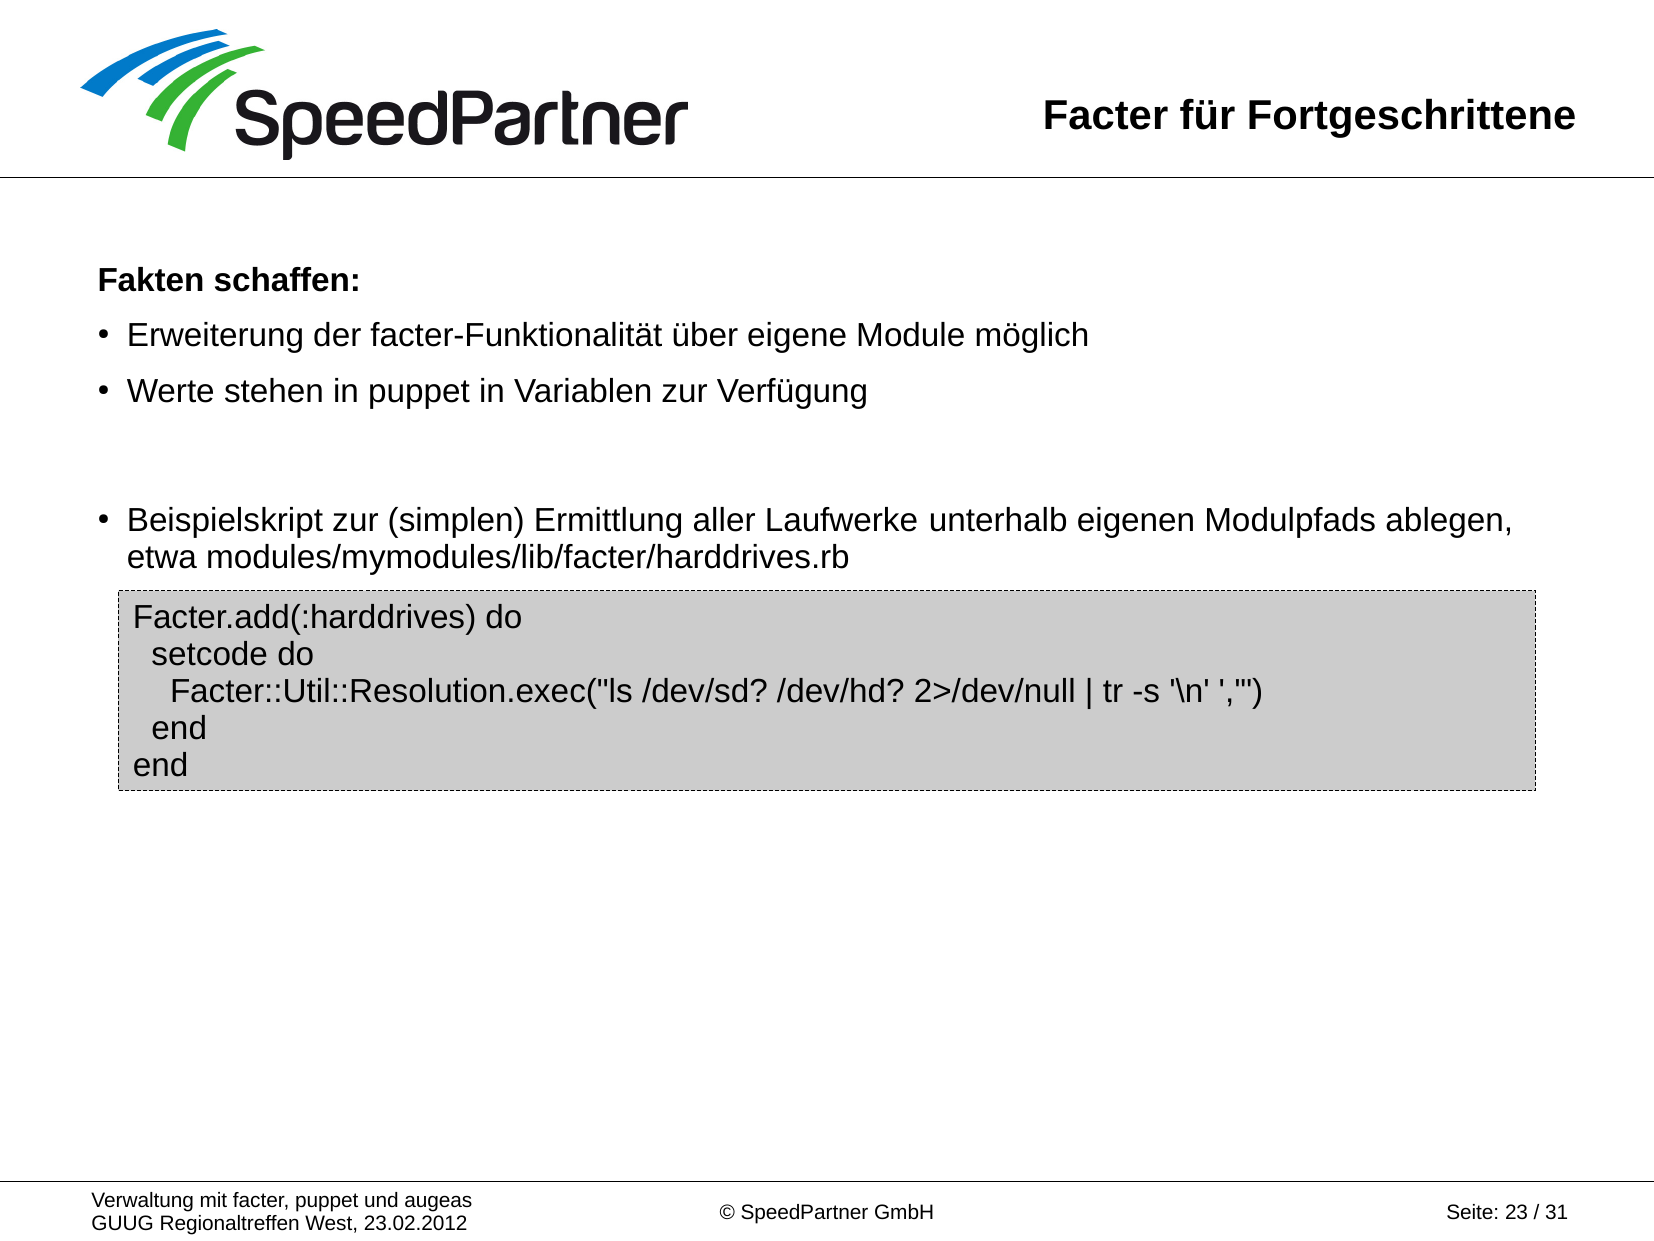

# Facter für Fortgeschrittene
Fakten schaffen:
Erweiterung der facter-Funktionalität über eigene Module möglich
Werte stehen in puppet in Variablen zur Verfügung
Beispielskript zur (simplen) Ermittlung aller Laufwerke unterhalb eigenen Modulpfads ablegen,
etwa modules/mymodules/lib/facter/harddrives.rb
Facter.add(:harddrives) do
 setcode do
 Facter::Util::Resolution.exec("ls /dev/sd? /dev/hd? 2>/dev/null | tr -s '\n' ','")
 end
end